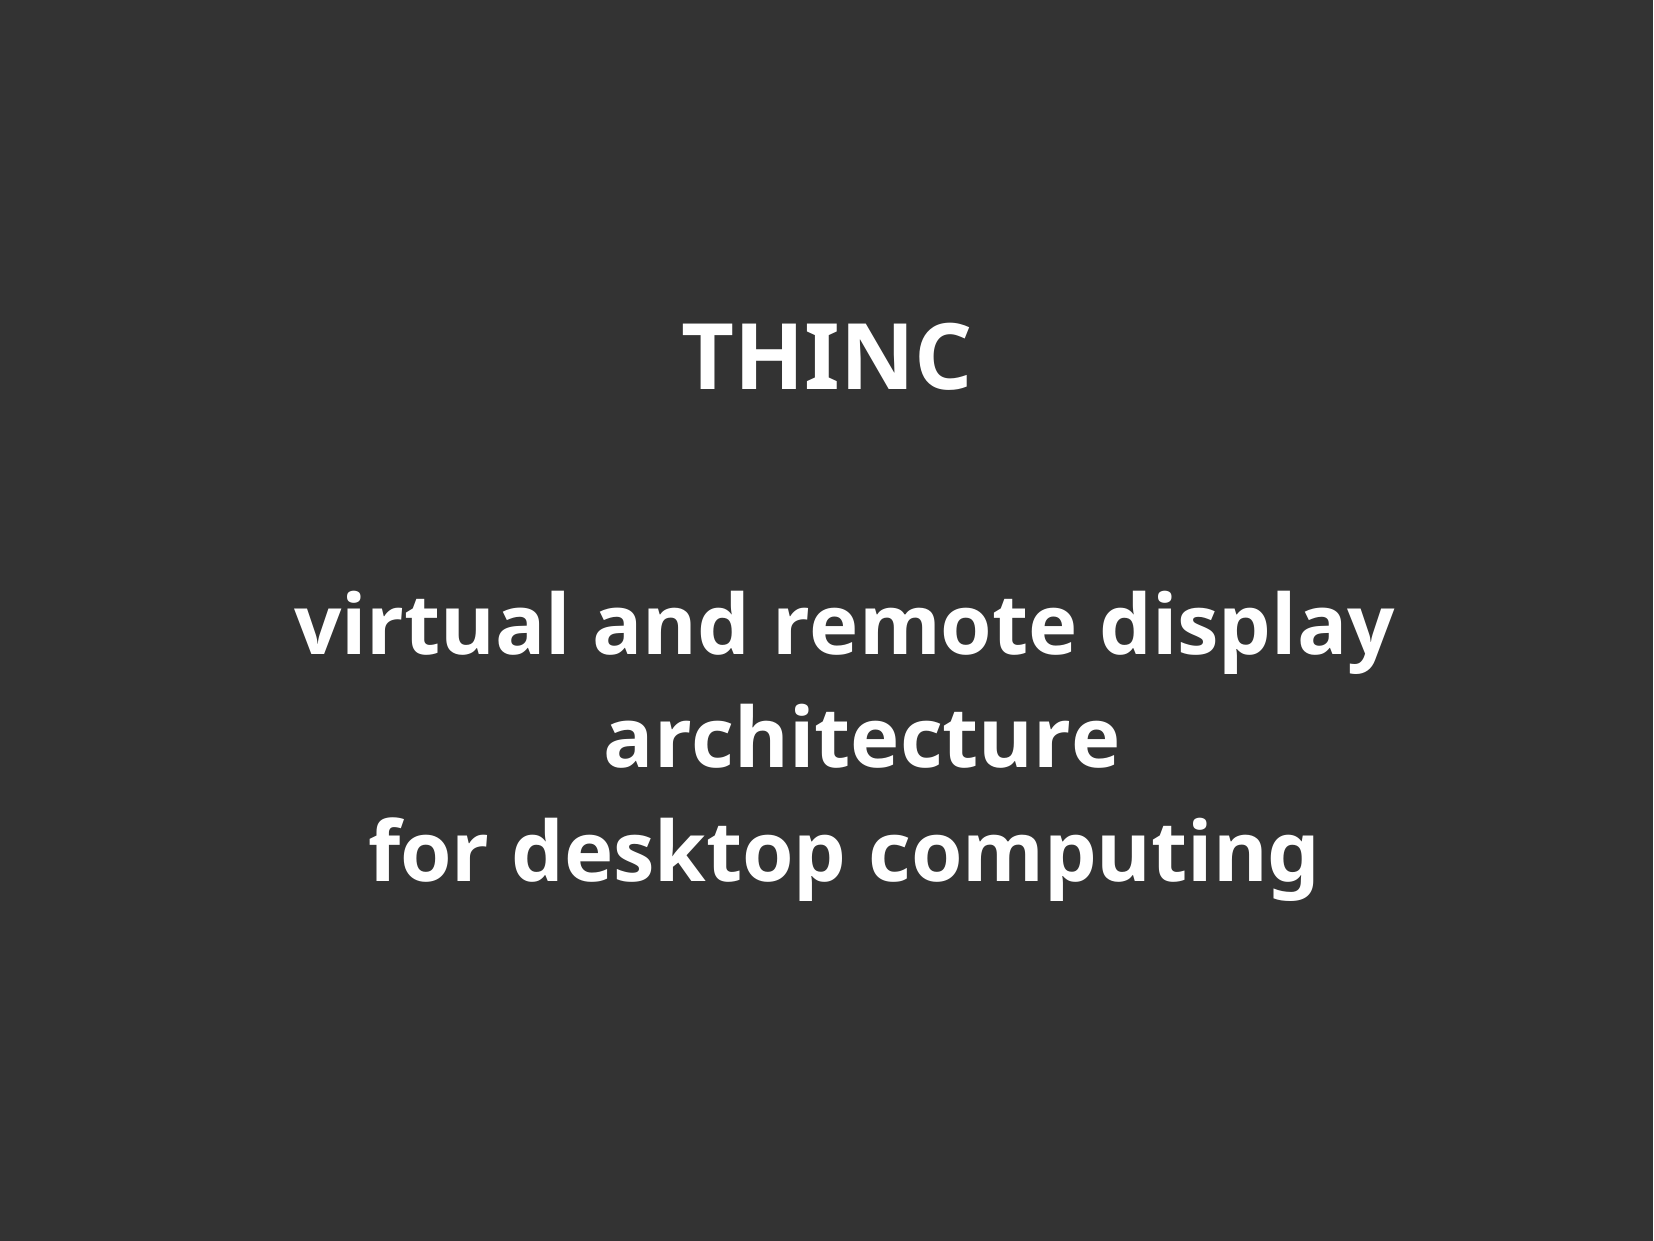

# THINC
virtual and remote display architecture
for desktop computing